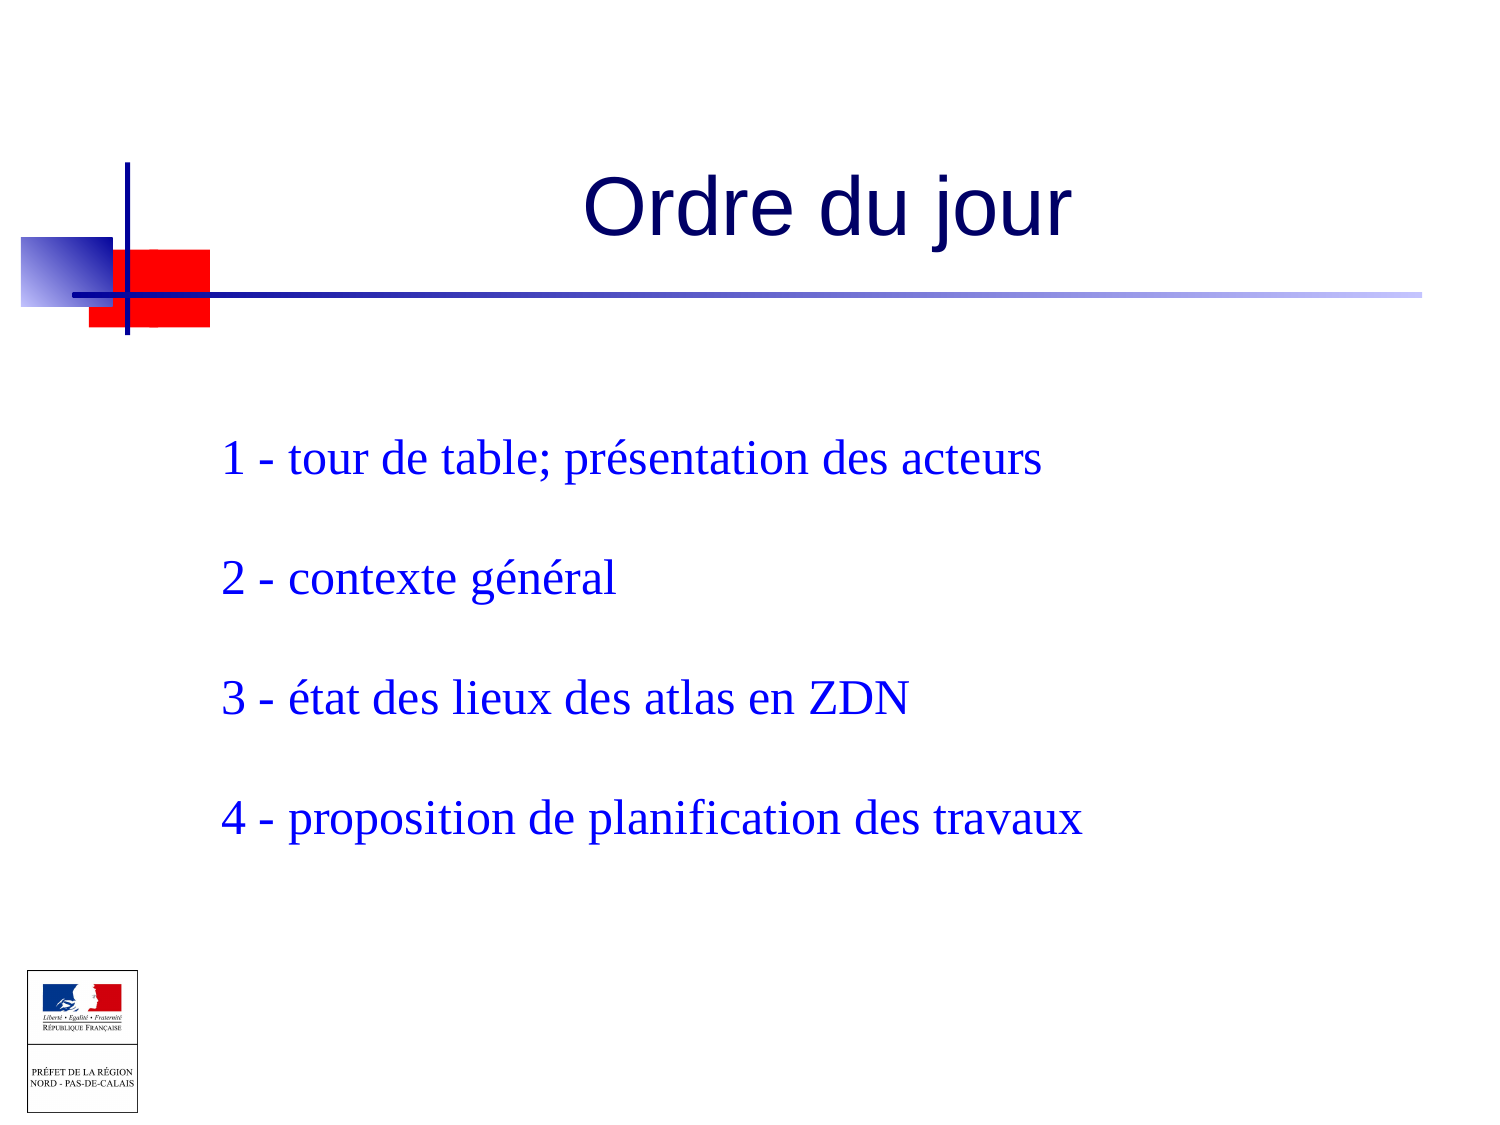

# Ordre du jour
1 - tour de table; présentation des acteurs
2 - contexte général
3 - état des lieux des atlas en ZDN
4 - proposition de planification des travaux